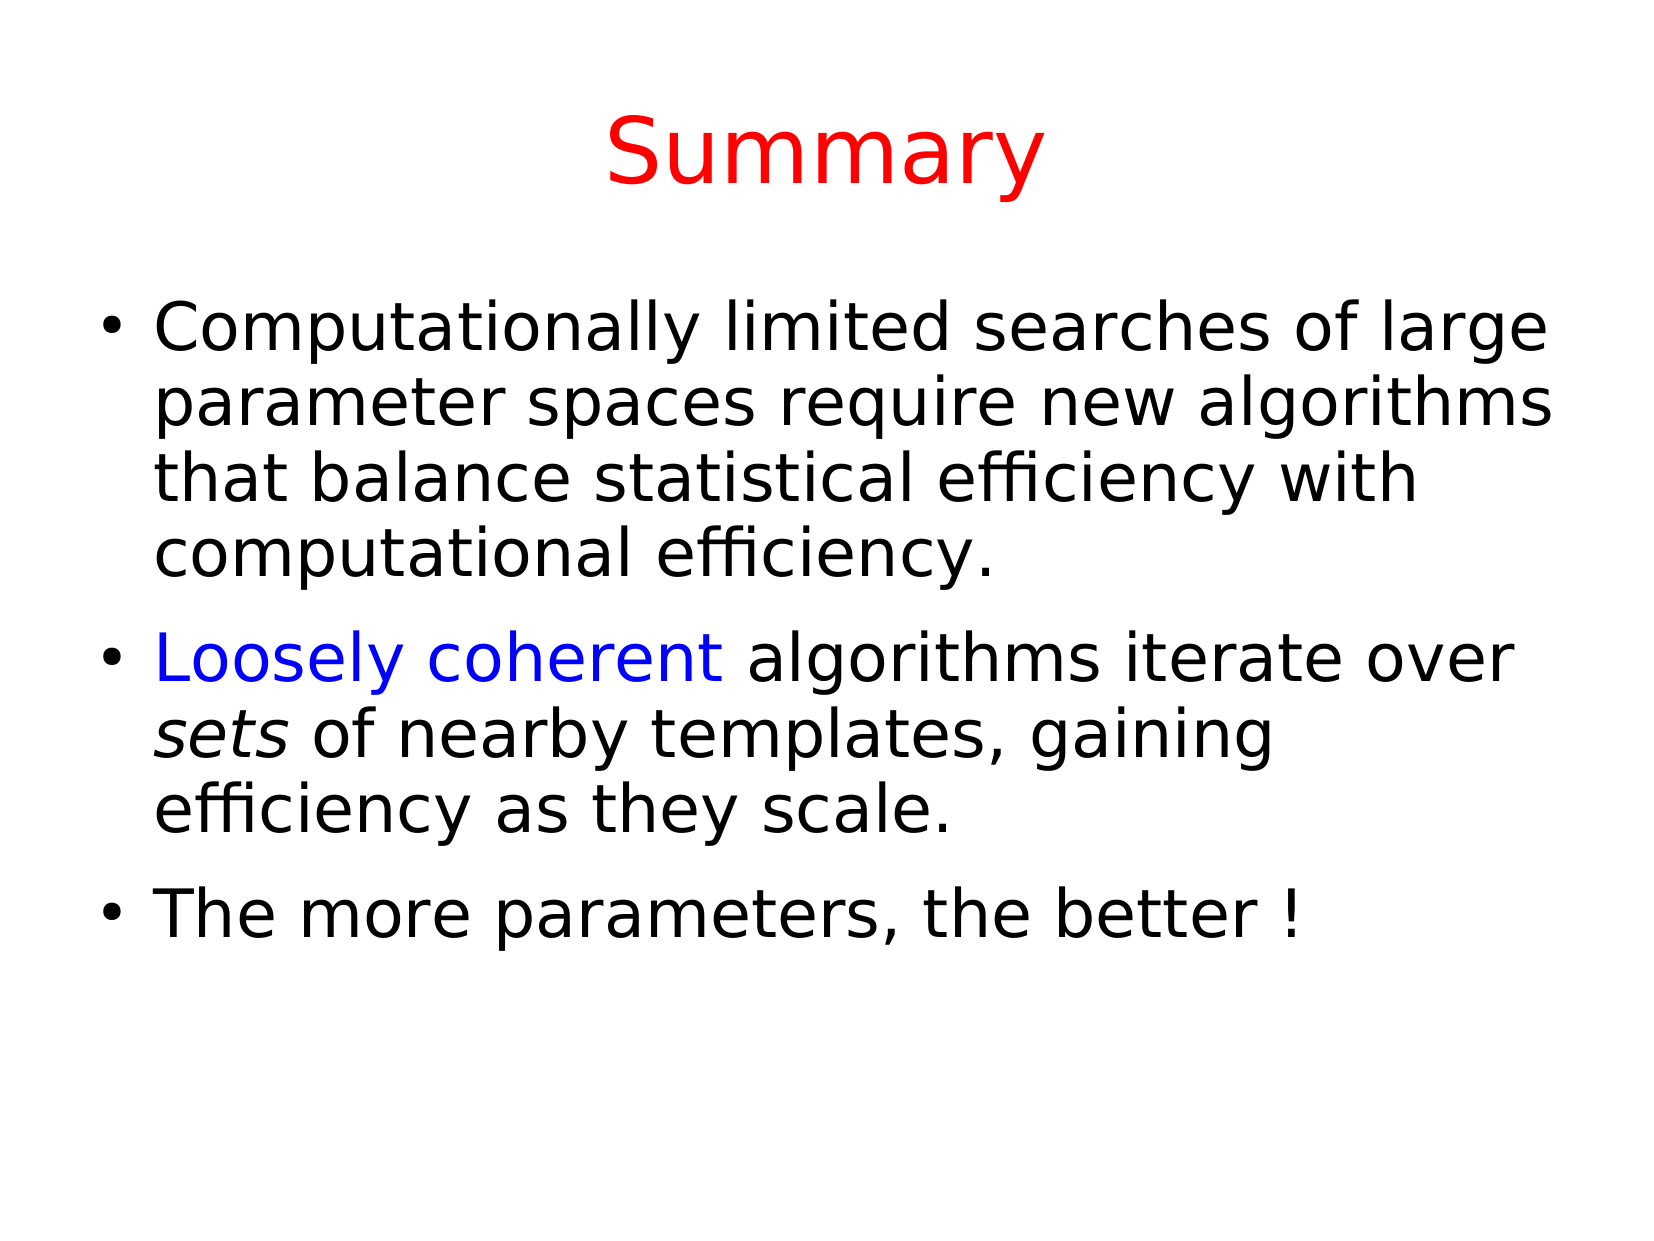

# Summary
Computationally limited searches of large parameter spaces require new algorithms that balance statistical efficiency with computational efficiency.
Loosely coherent algorithms iterate over sets of nearby templates, gaining efficiency as they scale.
The more parameters, the better !